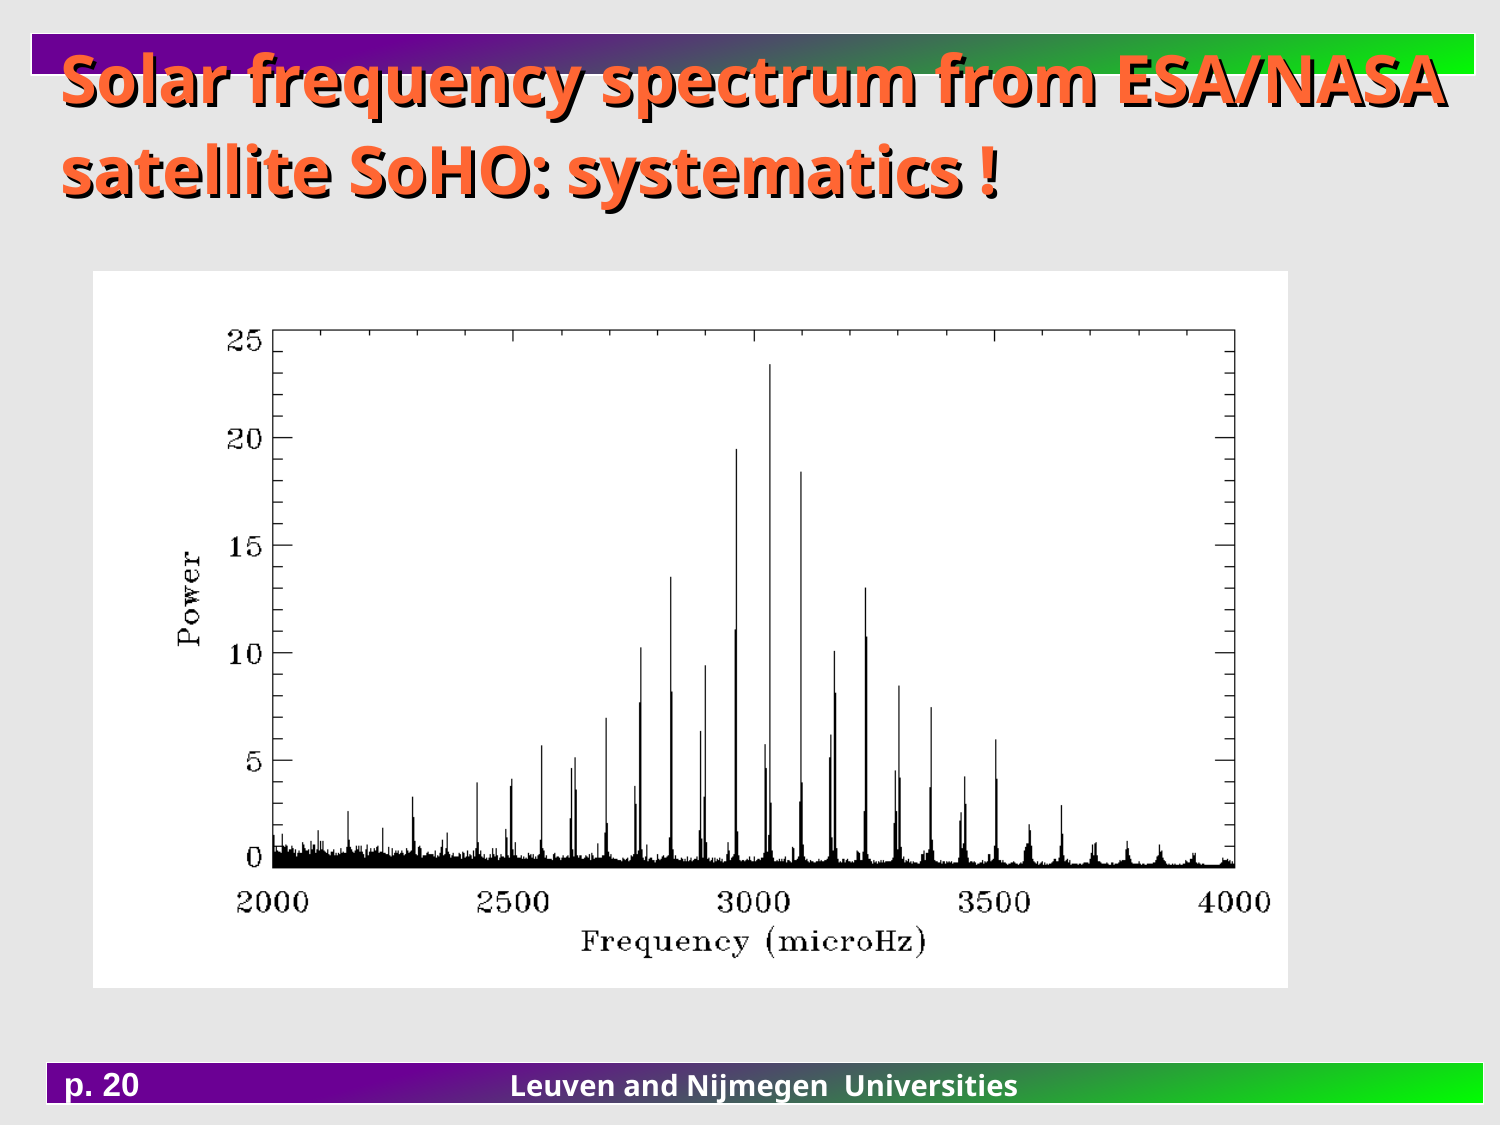

# Solar frequency spectrum from ESA/NASA satellite SoHO: systematics !